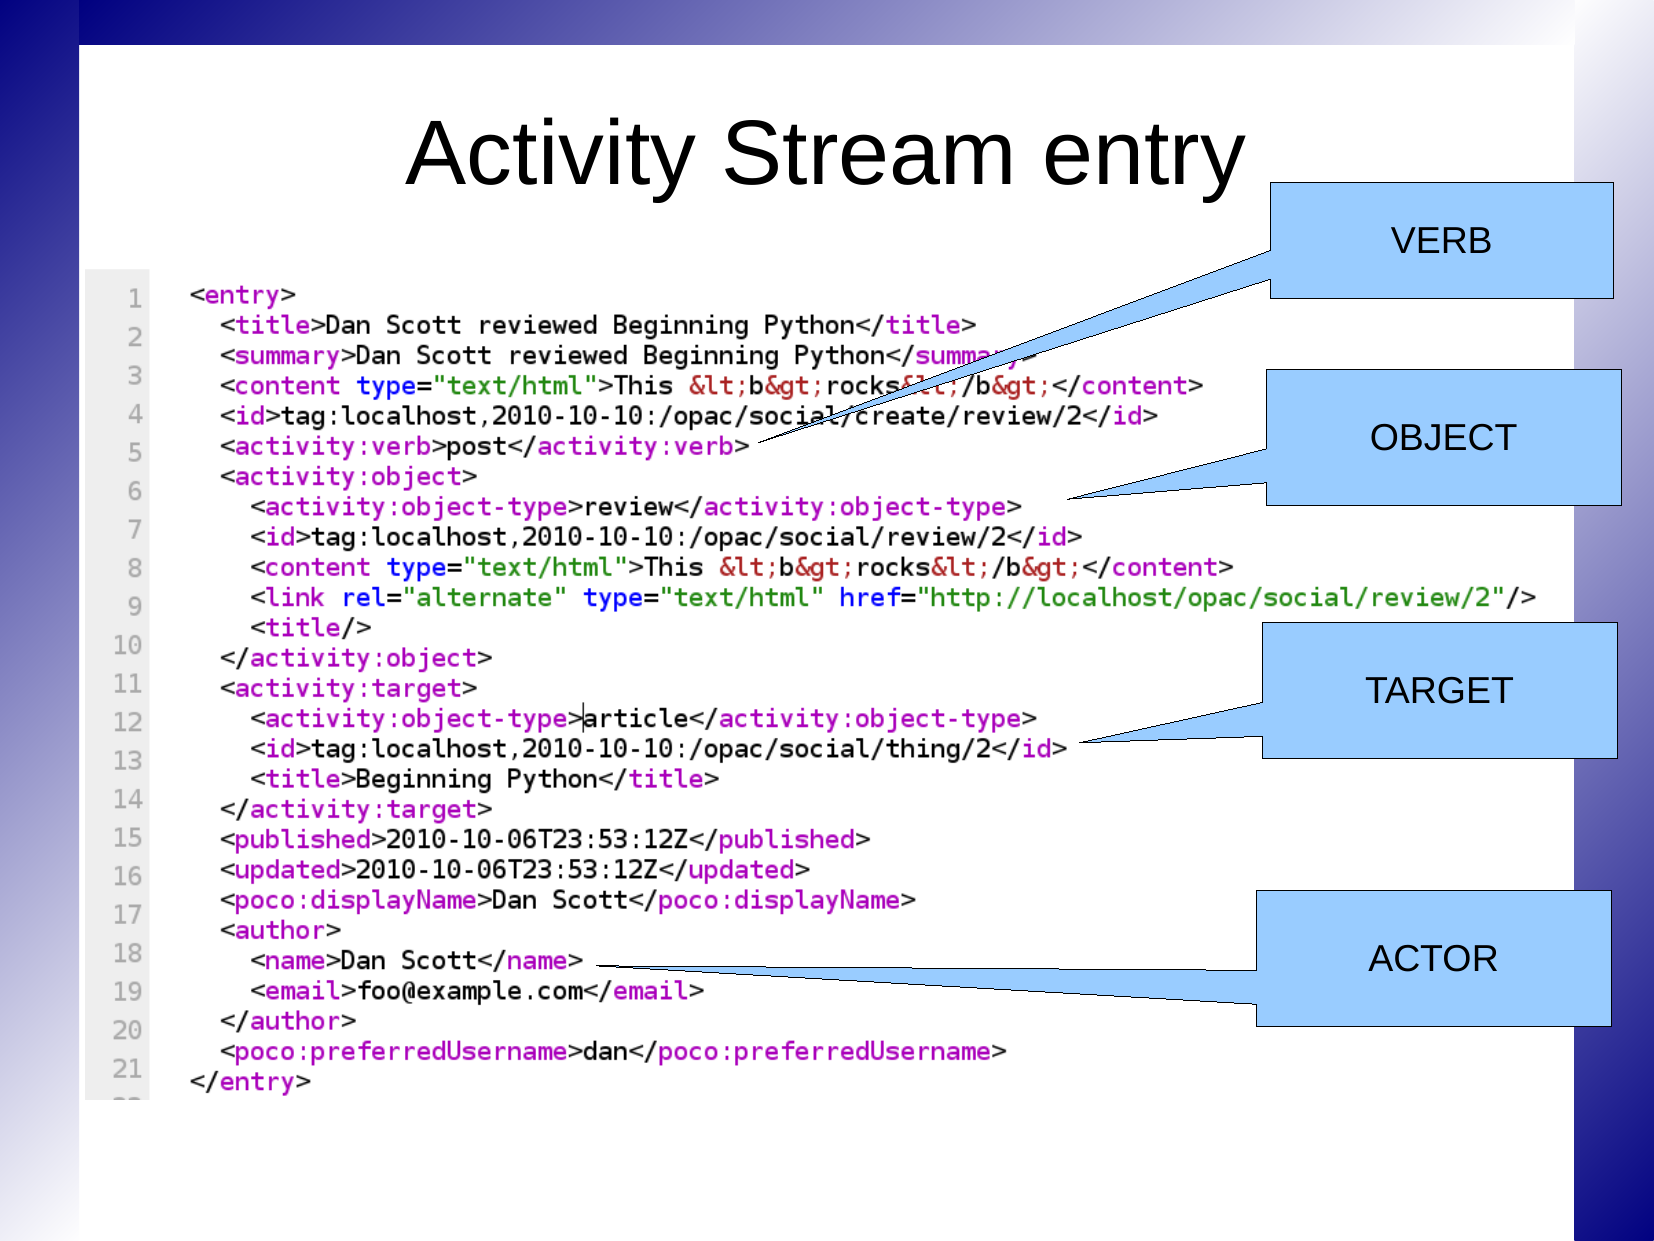

# Activity Stream entry
VERB
OBJECT
TARGET
ACTOR